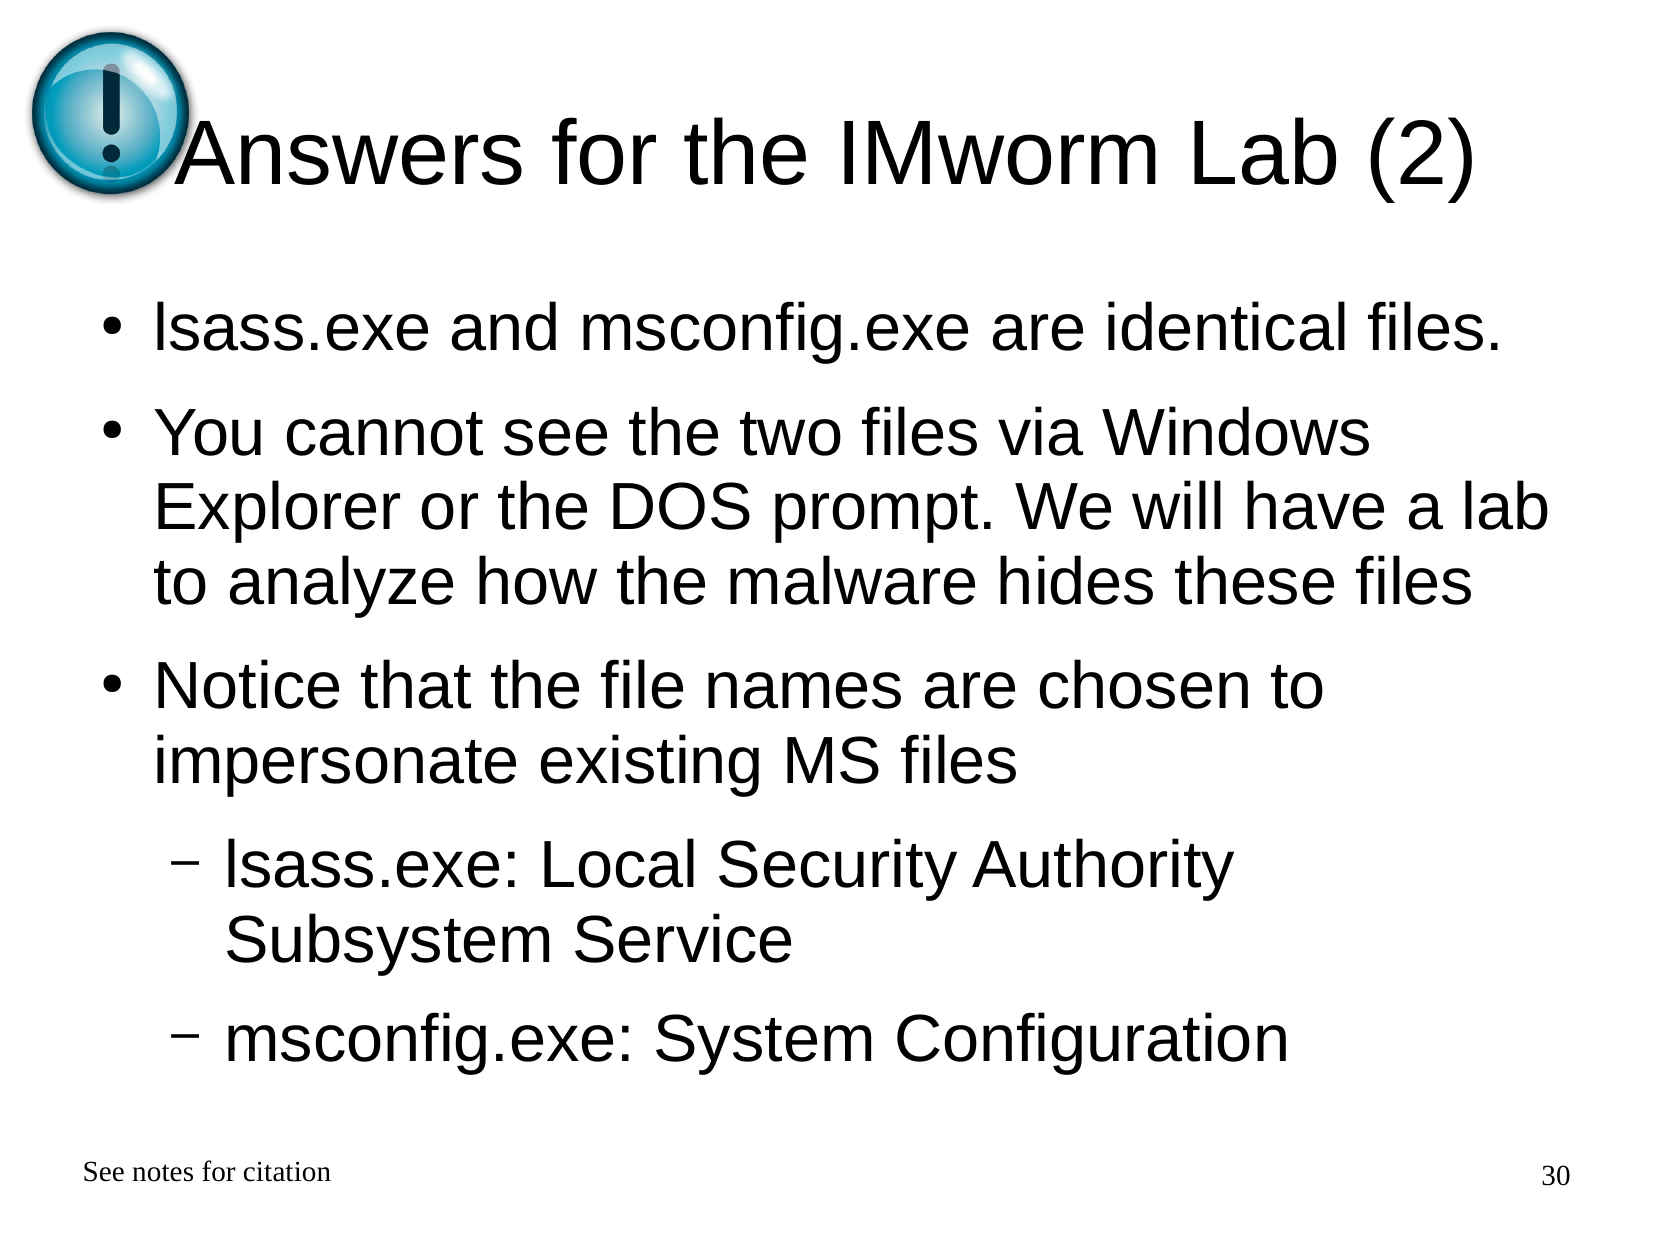

# Answers for the IMworm Lab (2)
lsass.exe and msconfig.exe are identical files.
You cannot see the two files via Windows Explorer or the DOS prompt. We will have a lab to analyze how the malware hides these files
Notice that the file names are chosen to impersonate existing MS files
lsass.exe: Local Security Authority Subsystem Service
msconfig.exe: System Configuration
See notes for citation
30